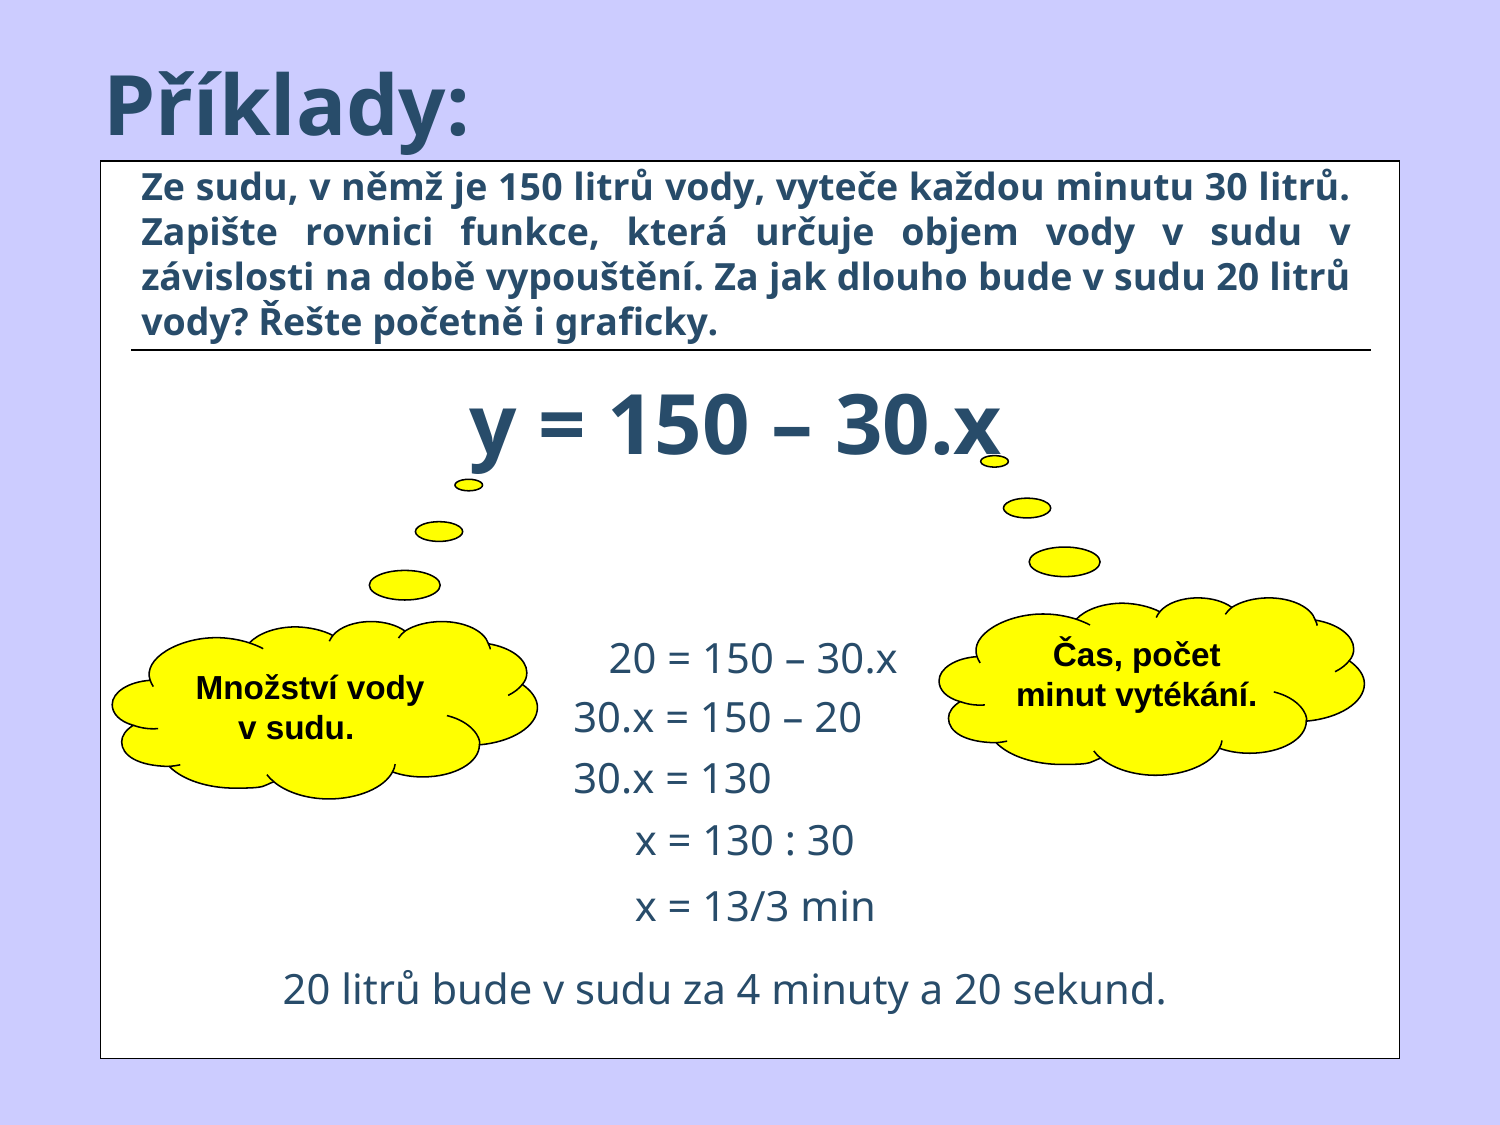

# Příklady:
Ze sudu, v němž je 150 litrů vody, vyteče každou minutu 30 litrů. Zapište rovnici funkce, která určuje objem vody v sudu v závislosti na době vypouštění. Za jak dlouho bude v sudu 20 litrů vody? Řešte početně i graficky.
y = 150 – 30.x
Čas, počet minut vytékání.
20 = 150 – 30.x
Množství vody v sudu.
30.x = 150 – 20
30.x = 130
x = 130 : 30
x = 13/3 min
20 litrů bude v sudu za 4 minuty a 20 sekund.